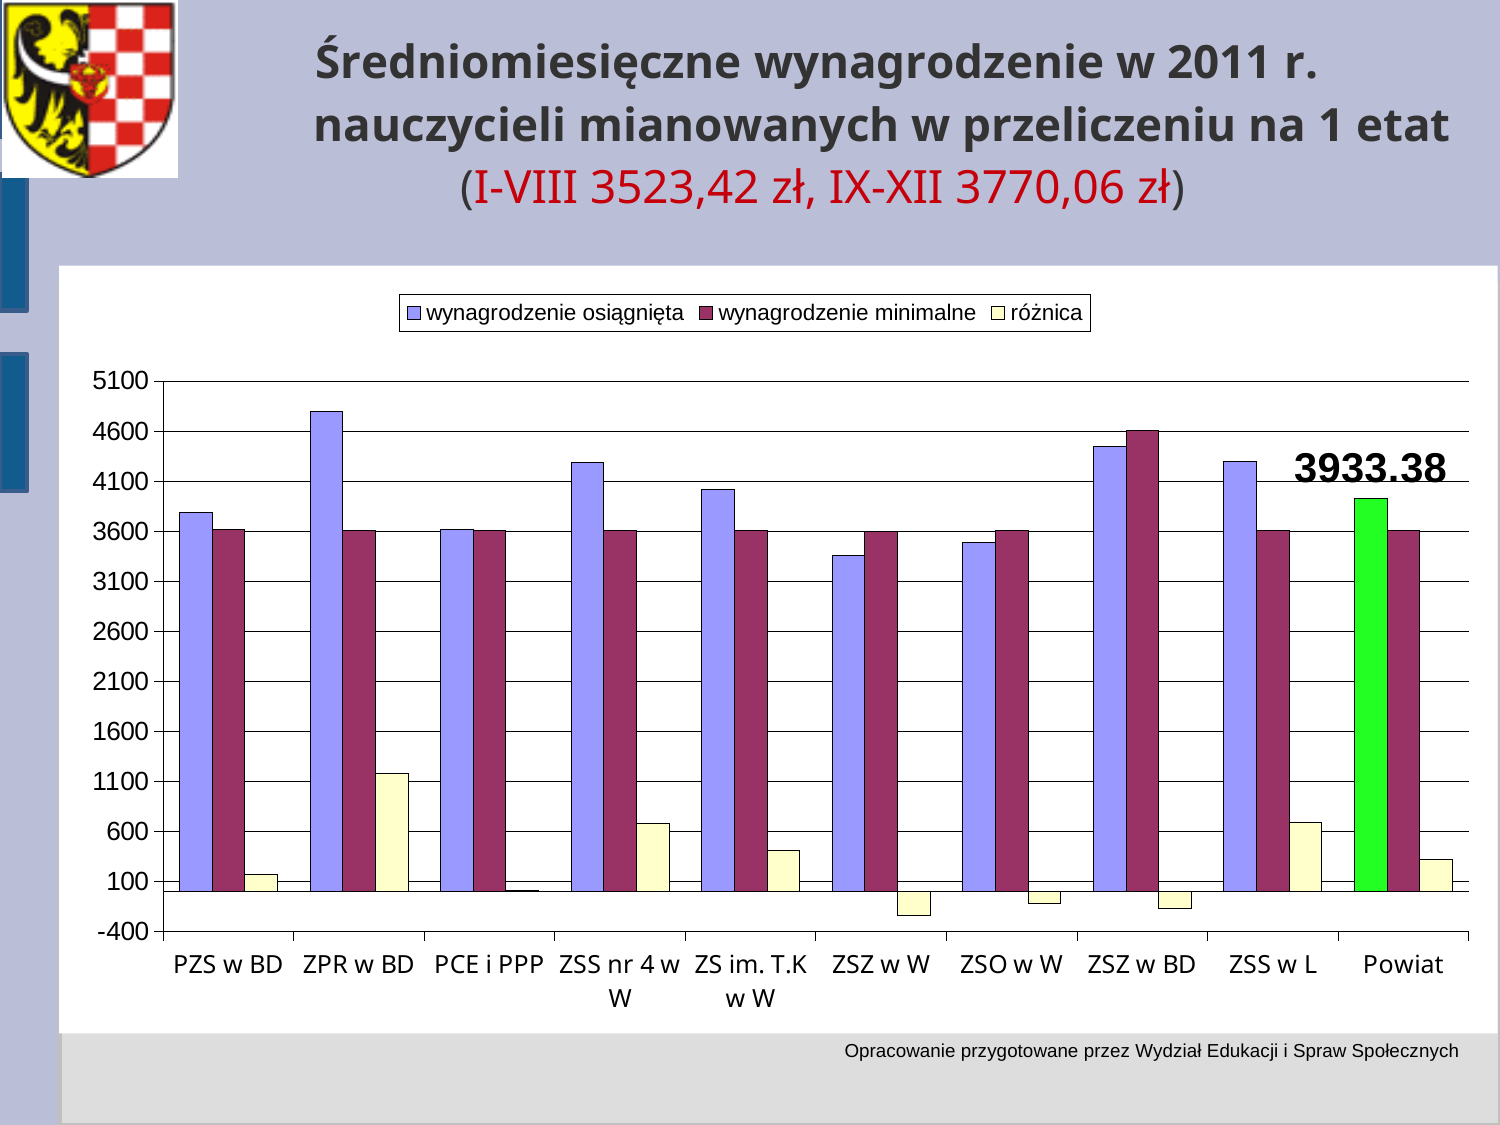

# Średniomiesięczne wynagrodzenie w 2011 r. nauczycieli mianowanych w przeliczeniu na 1 etat (I-VIII 3523,42 zł, IX-XII 3770,06 zł)
### Chart
| Category | wynagrodzenie osiągnięta | wynagrodzenie minimalne | różnica |
|---|---|---|---|
| PZS w BD | 3789.78 | 3619.78 | 170.0 |
| ZPR w BD | 4799.48 | 3612.27 | 1187.21 |
| PCE i PPP | 3624.28 | 3606.3 | 17.98 |
| ZSS nr 4 w W | 4292.64 | 3612.95 | 679.69 |
| ZS im. T.K w W | 4021.0 | 3608.24 | 412.76 |
| ZSZ w W | 3364.81 | 3601.54 | -236.73 |
| ZSO w W | 3489.51 | 3608.56 | -119.05 |
| ZSZ w BD | 4445.55 | 4608.23 | -162.68 |
| ZSS w L | 4298.27 | 3608.86 | 689.41 |
| Powiat | 3933.38 | 3607.87 | 325.51 |Opracowanie przygotowane przez Wydział Edukacji i Spraw Społecznych